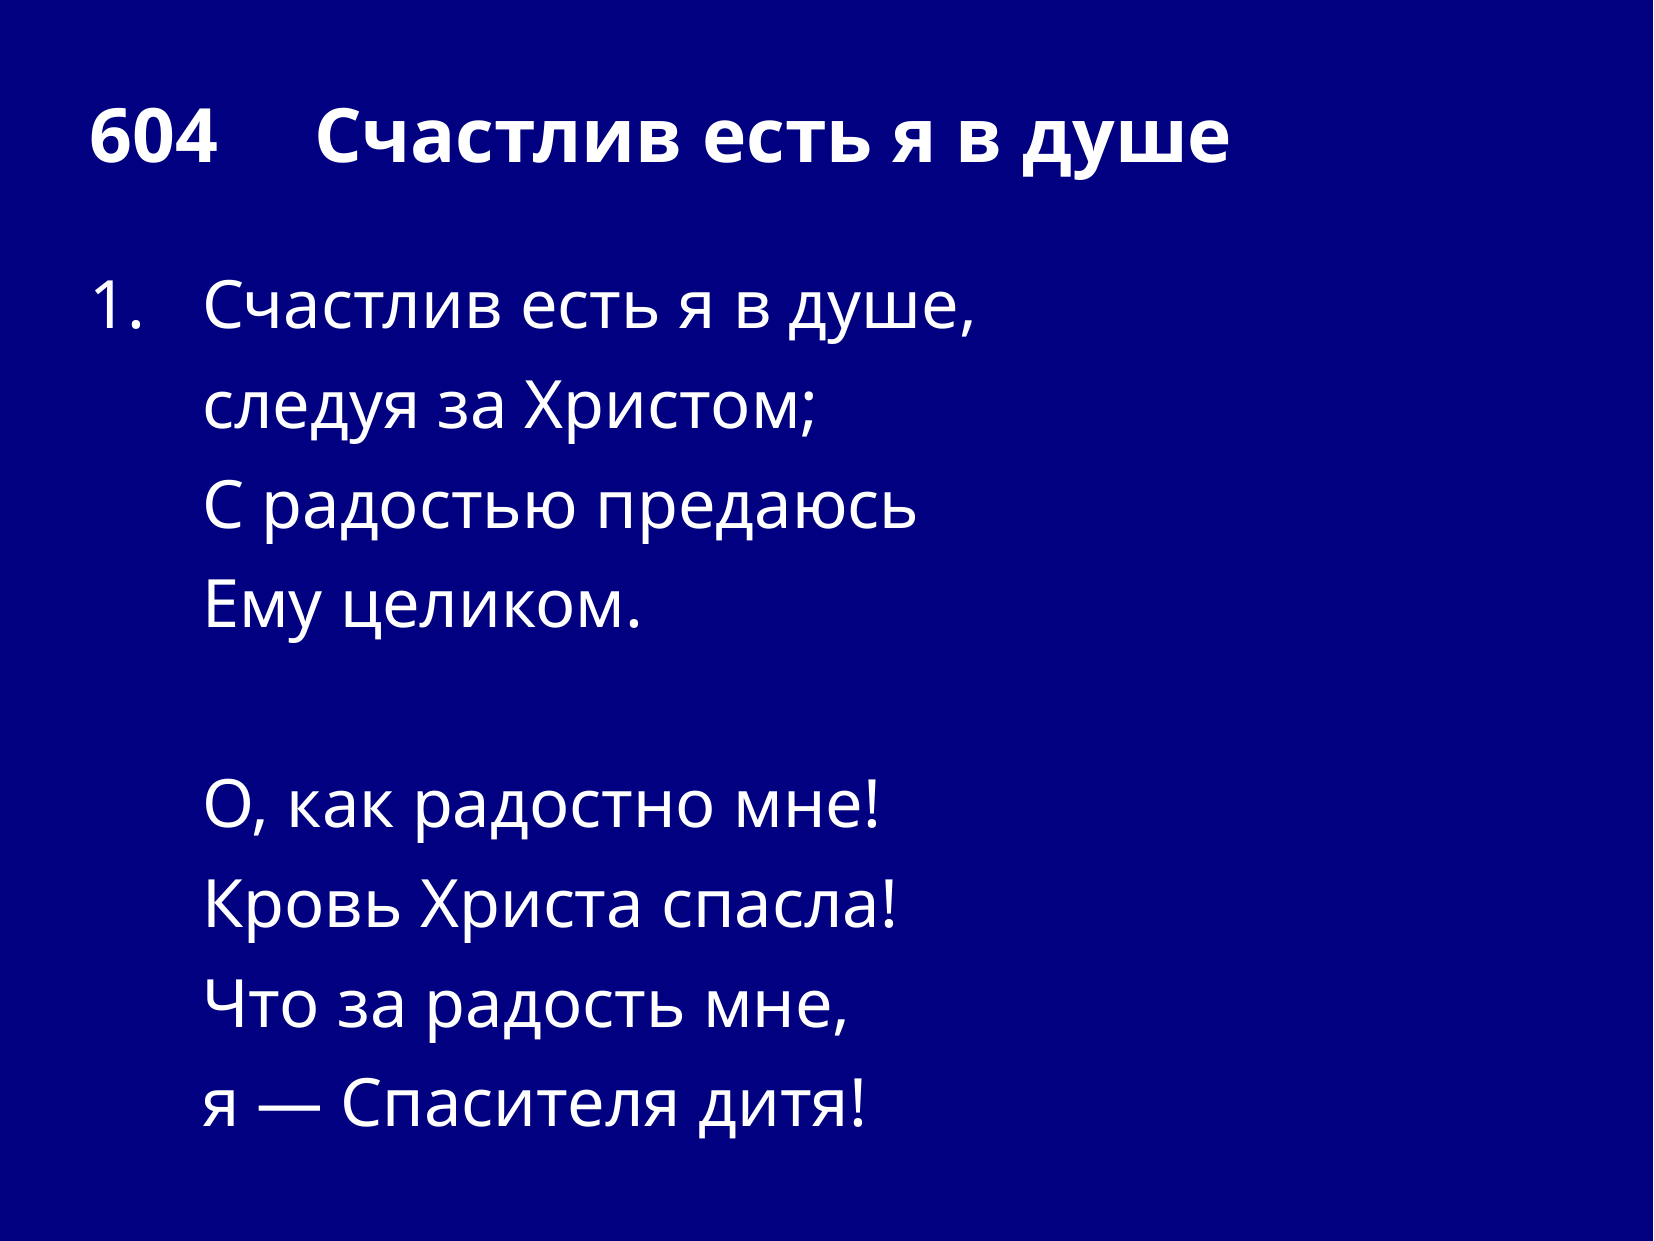

604	Счастлив есть я в душе
1.	Счастлив есть я в душе,
	следуя за Христом;
	С радостью предаюсь
	Ему целиком.
	О, как радостно мне!
	Кровь Христа спасла!
	Что за радость мне,
	я — Спасителя дитя!